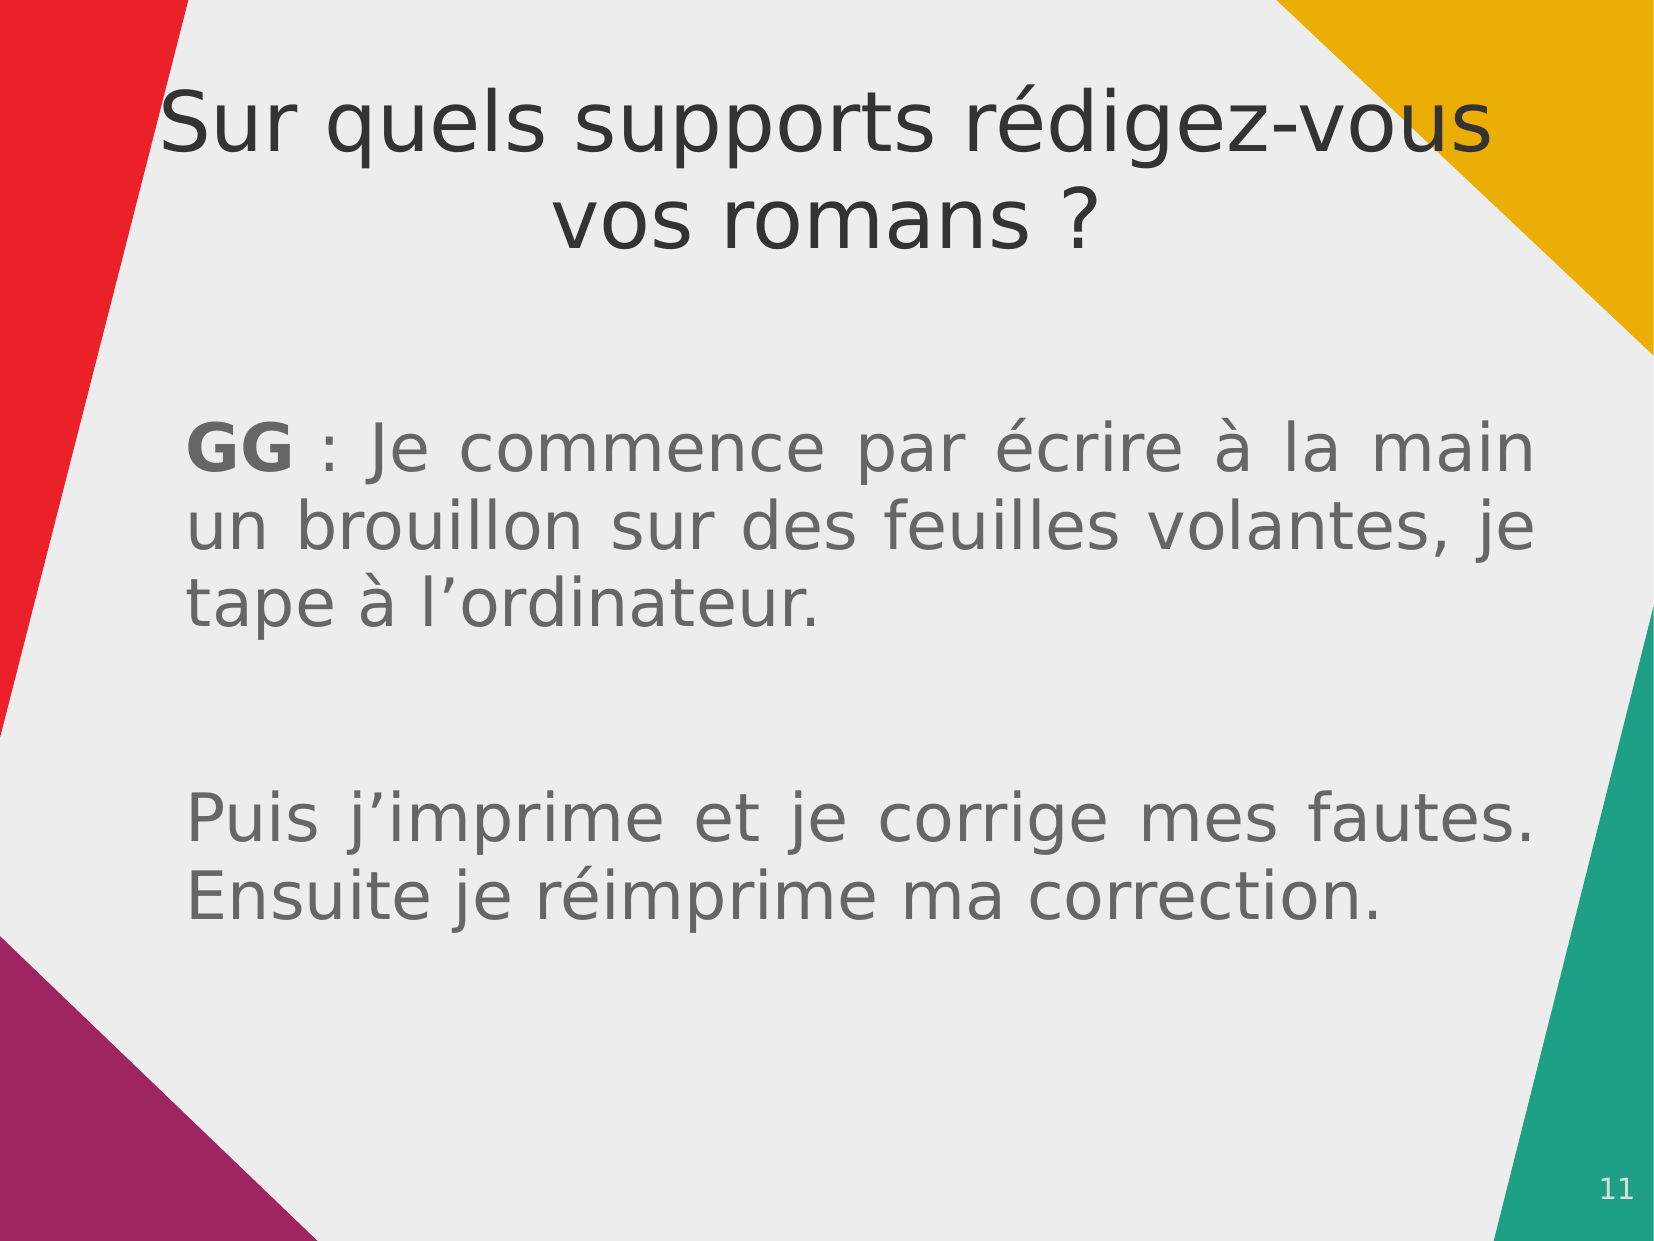

# Sur quels supports rédigez-vous vos romans ?
GG : Je commence par écrire à la main un brouillon sur des feuilles volantes, je tape à l’ordinateur.
Puis j’imprime et je corrige mes fautes. Ensuite je réimprime ma correction.
11